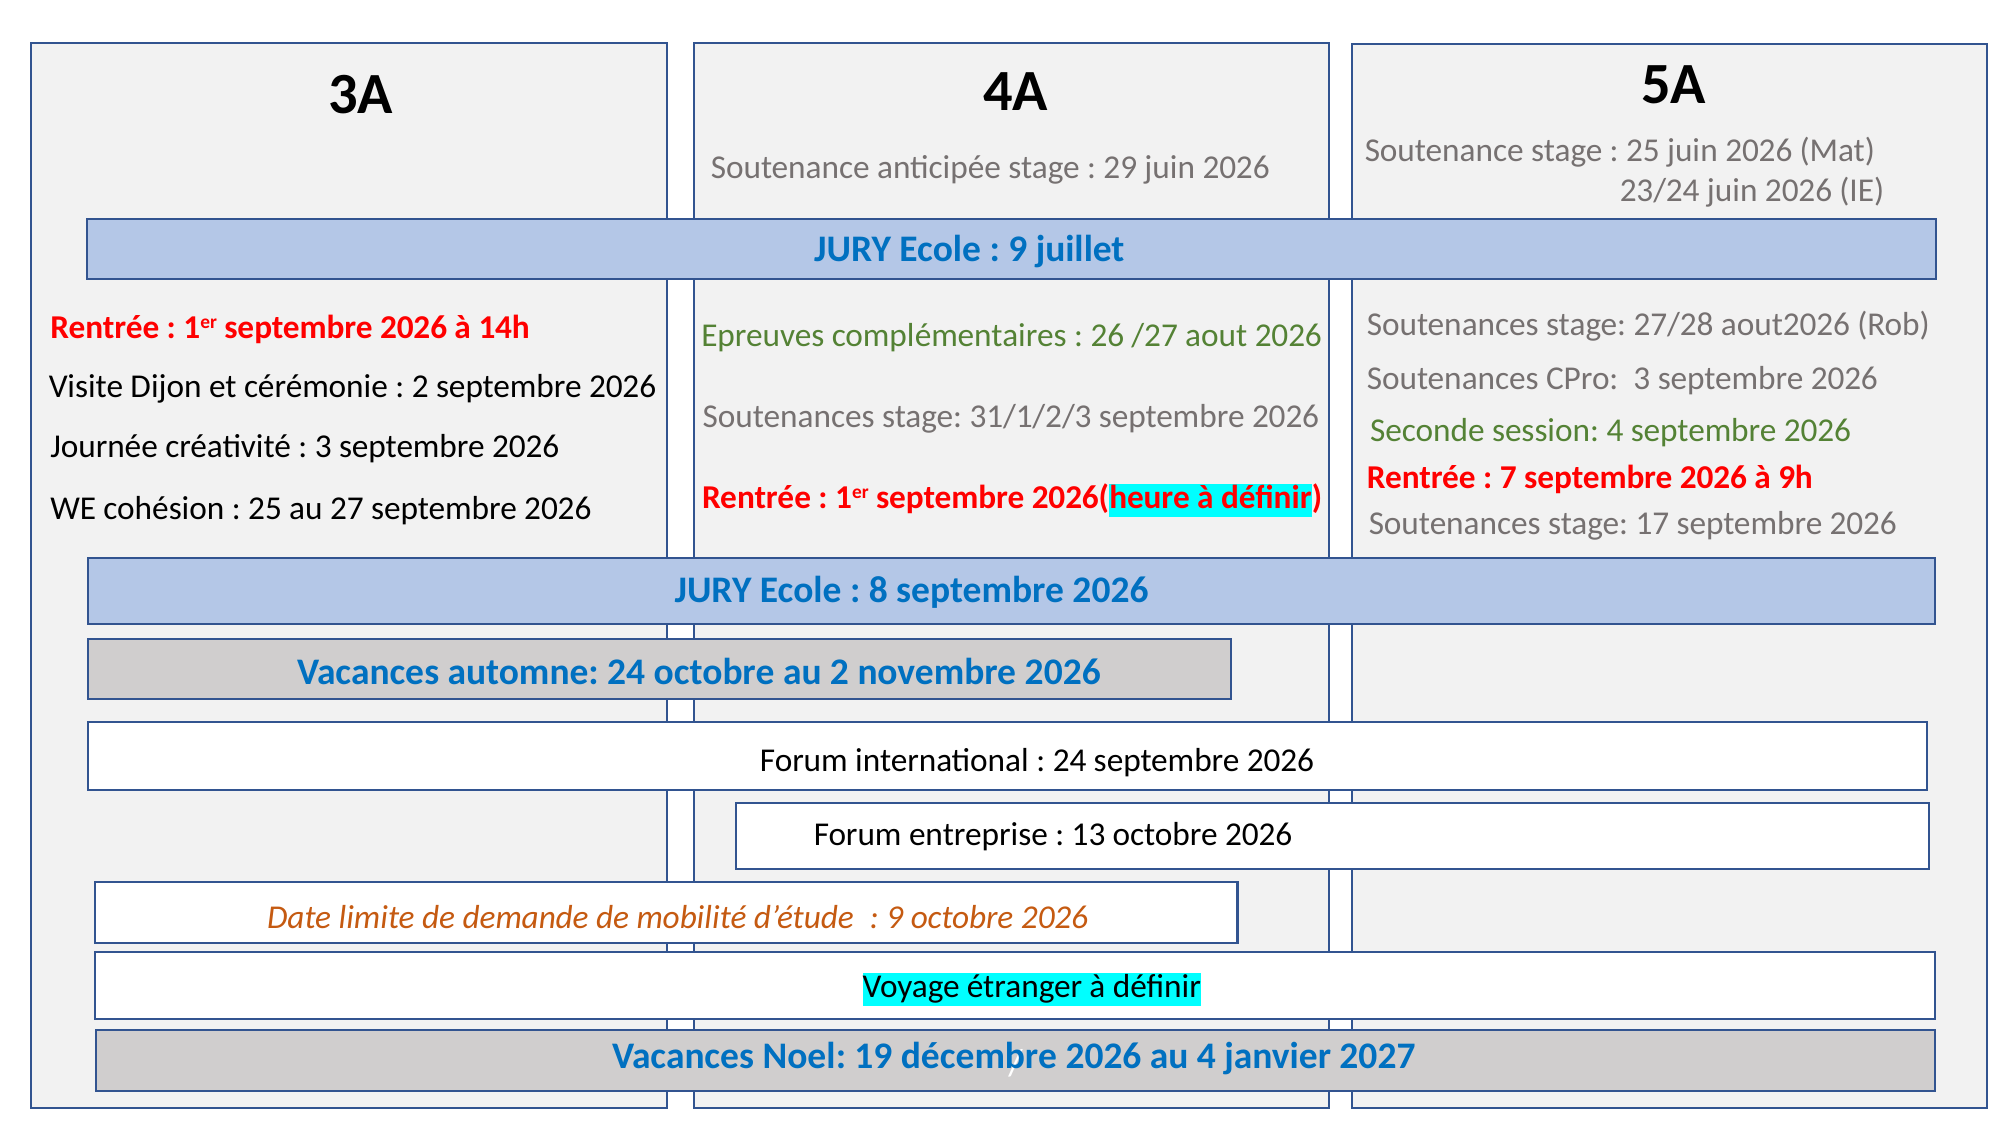

5A
4A
3A
Soutenance stage : 25 juin 2026 (Mat)
	 23/24 juin 2026 (IE)
Soutenance anticipée stage : 29 juin 2026
JURY Ecole : 9 juillet
Soutenances stage: 27/28 aout2026 (Rob)
Rentrée : 1er septembre 2026 à 14h
Epreuves complémentaires : 26 /27 aout 2026
Soutenances CPro: 3 septembre 2026
Visite Dijon et cérémonie : 2 septembre 2026
Soutenances stage: 31/1/2/3 septembre 2026
Seconde session: 4 septembre 2026
Journée créativité : 3 septembre 2026
Rentrée : 7 septembre 2026 à 9h
Rentrée : 1er septembre 2026(heure à définir)
WE cohésion : 25 au 27 septembre 2026
Soutenances stage: 17 septembre 2026
JURY Ecole : 8 septembre 2026
Vacances automne: 24 octobre au 2 novembre 2026
Forum international : 24 septembre 2026
Forum entreprise : 13 octobre 2026
Date limite de demande de mobilité d’étude  : 9 octobre 2026
Voyage étranger à définir
Vacances Noel: 19 décembre 2026 au 4 janvier 2027
/